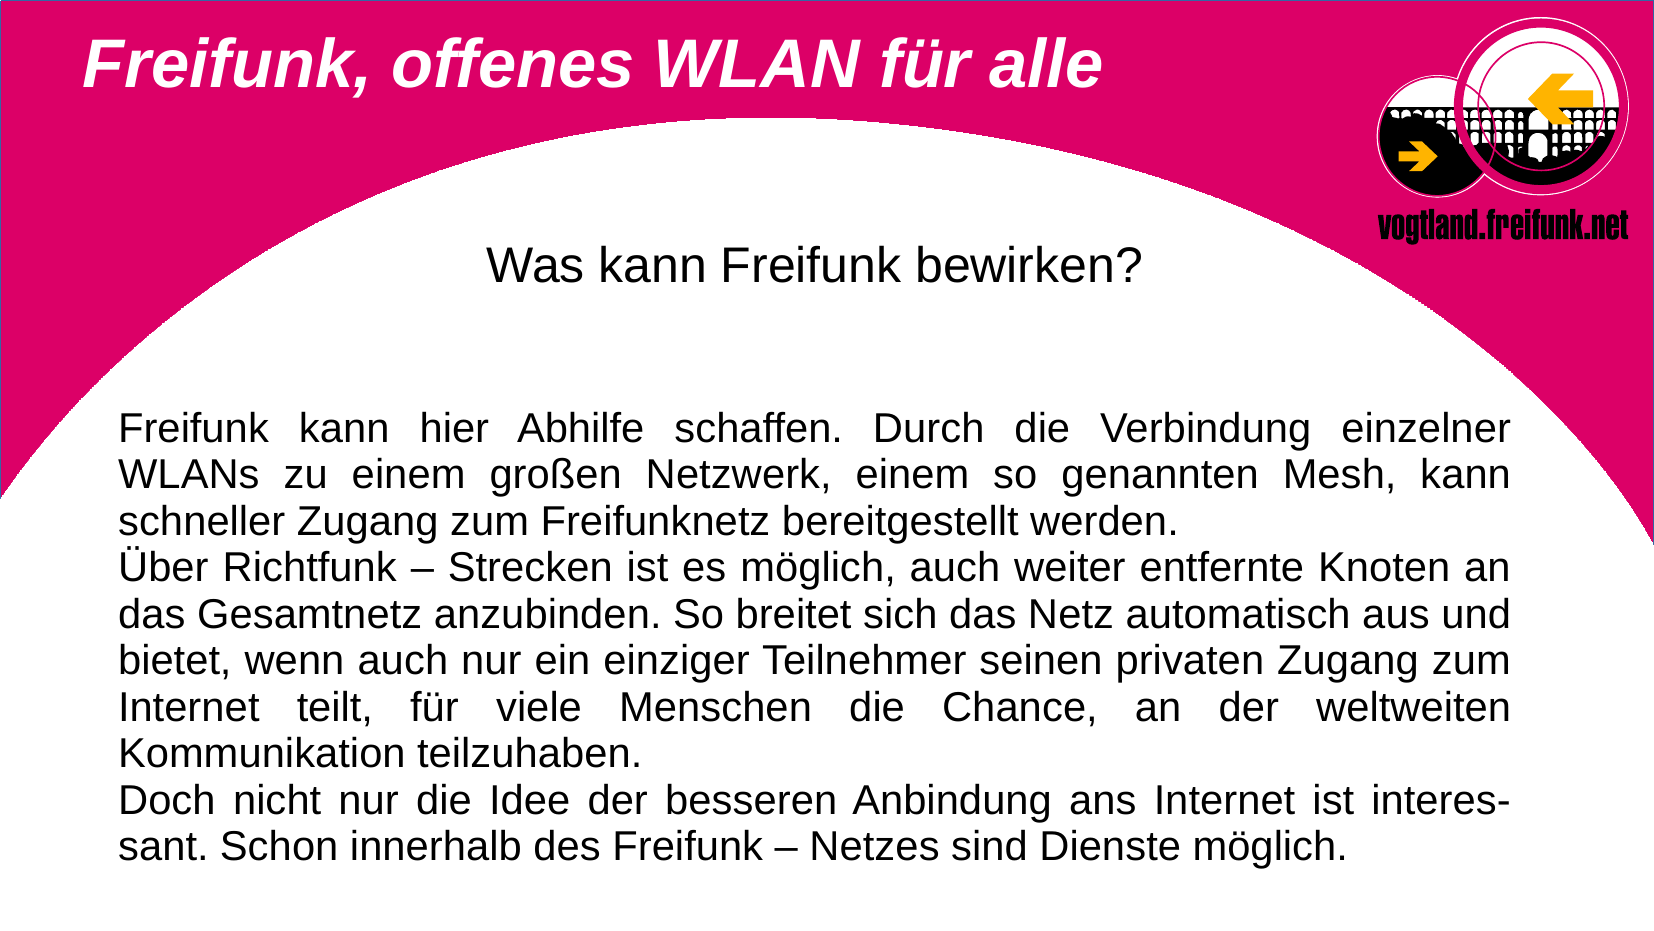

# Freifunk, offenes WLAN für alle
Was kann Freifunk bewirken?
Freifunk kann hier Abhilfe schaffen. Durch die Verbindung einzelner WLANs zu einem großen Netzwerk, einem so genannten Mesh, kann schneller Zugang zum Freifunknetz bereitgestellt werden.
Über Richtfunk – Strecken ist es möglich, auch weiter entfernte Knoten an das Gesamtnetz anzubinden. So breitet sich das Netz automatisch aus und bietet, wenn auch nur ein einziger Teilnehmer seinen privaten Zugang zum Internet teilt, für viele Menschen die Chance, an der weltweiten Kommunikation teilzuhaben.
Doch nicht nur die Idee der besseren Anbindung ans Internet ist interes-sant. Schon innerhalb des Freifunk – Netzes sind Dienste möglich.